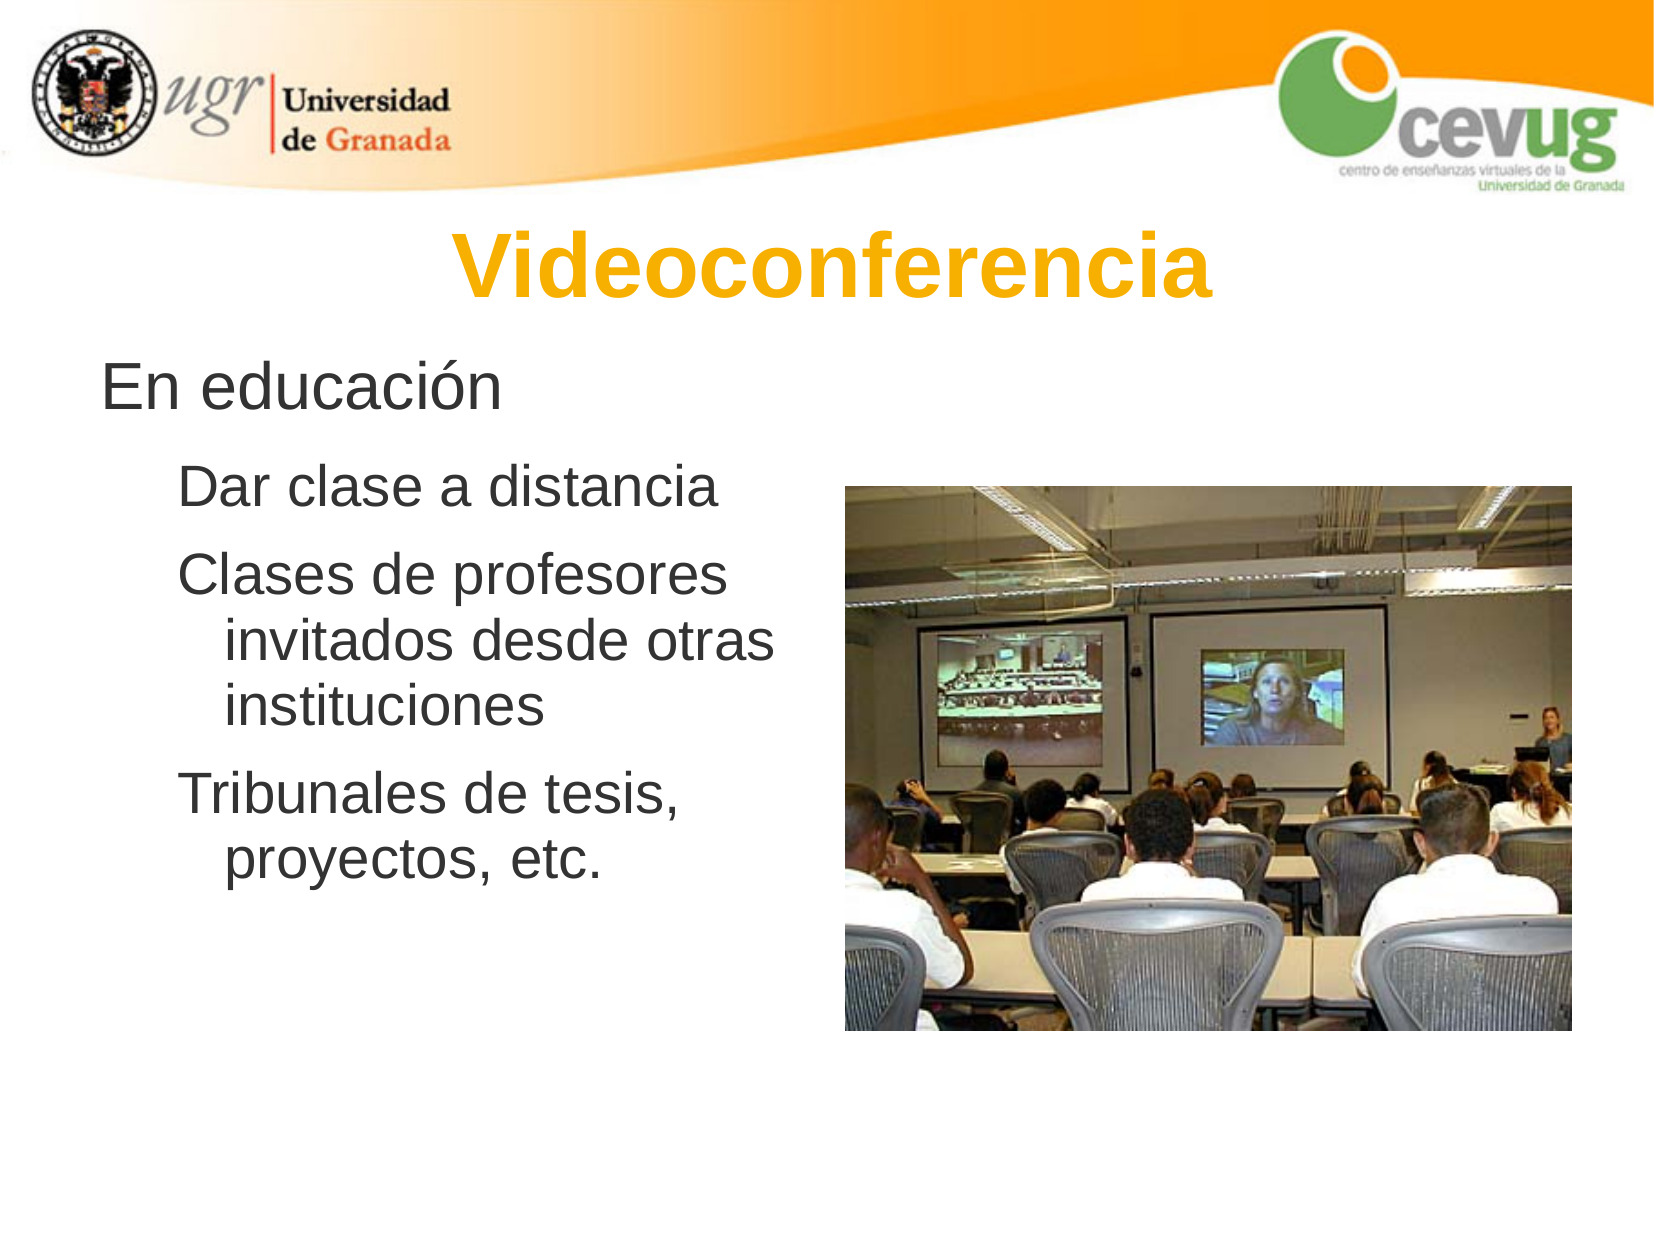

# Videoconferencia
En educación
Dar clase a distancia
Clases de profesores invitados desde otras instituciones
Tribunales de tesis, proyectos, etc.